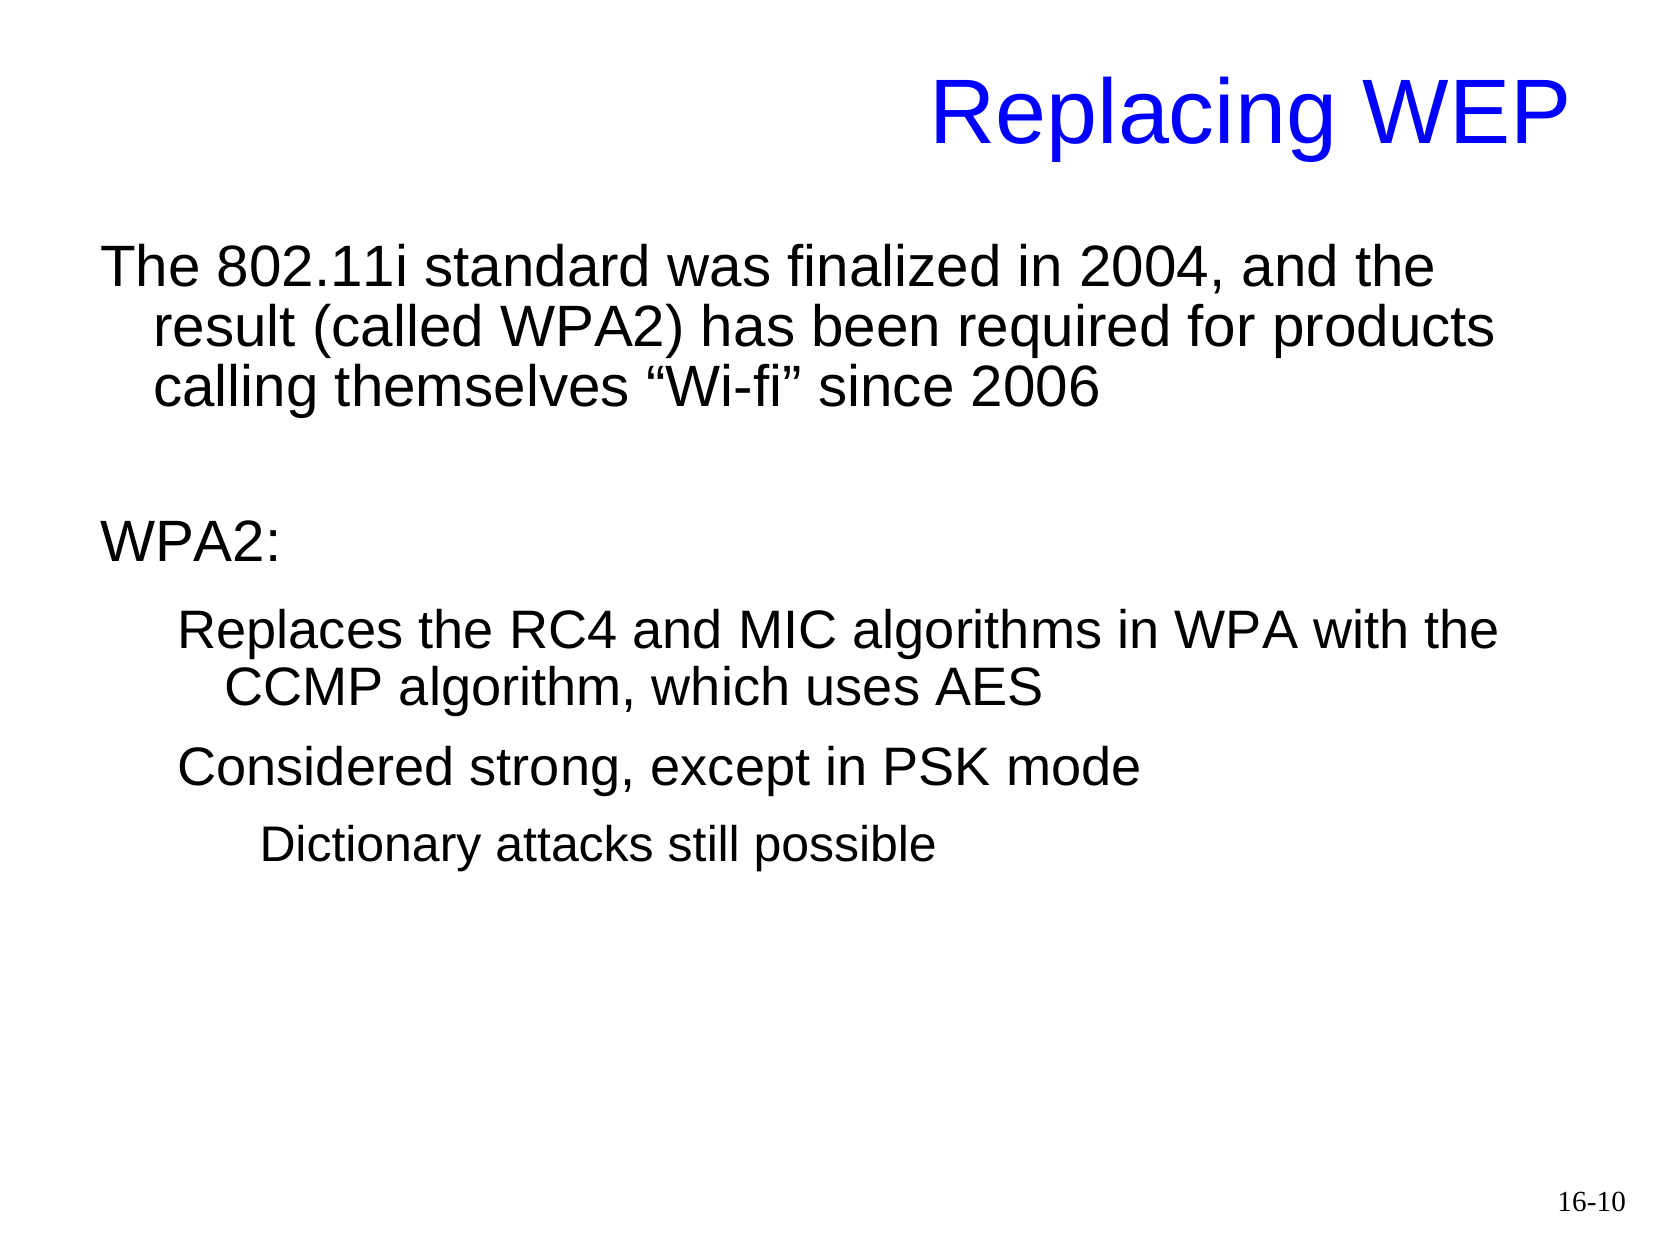

# Replacing WEP
The 802.11i standard was finalized in 2004, and the result (called WPA2) has been required for products calling themselves “Wi-fi” since 2006
WPA2:
Replaces the RC4 and MIC algorithms in WPA with the CCMP algorithm, which uses AES
Considered strong, except in PSK mode
Dictionary attacks still possible